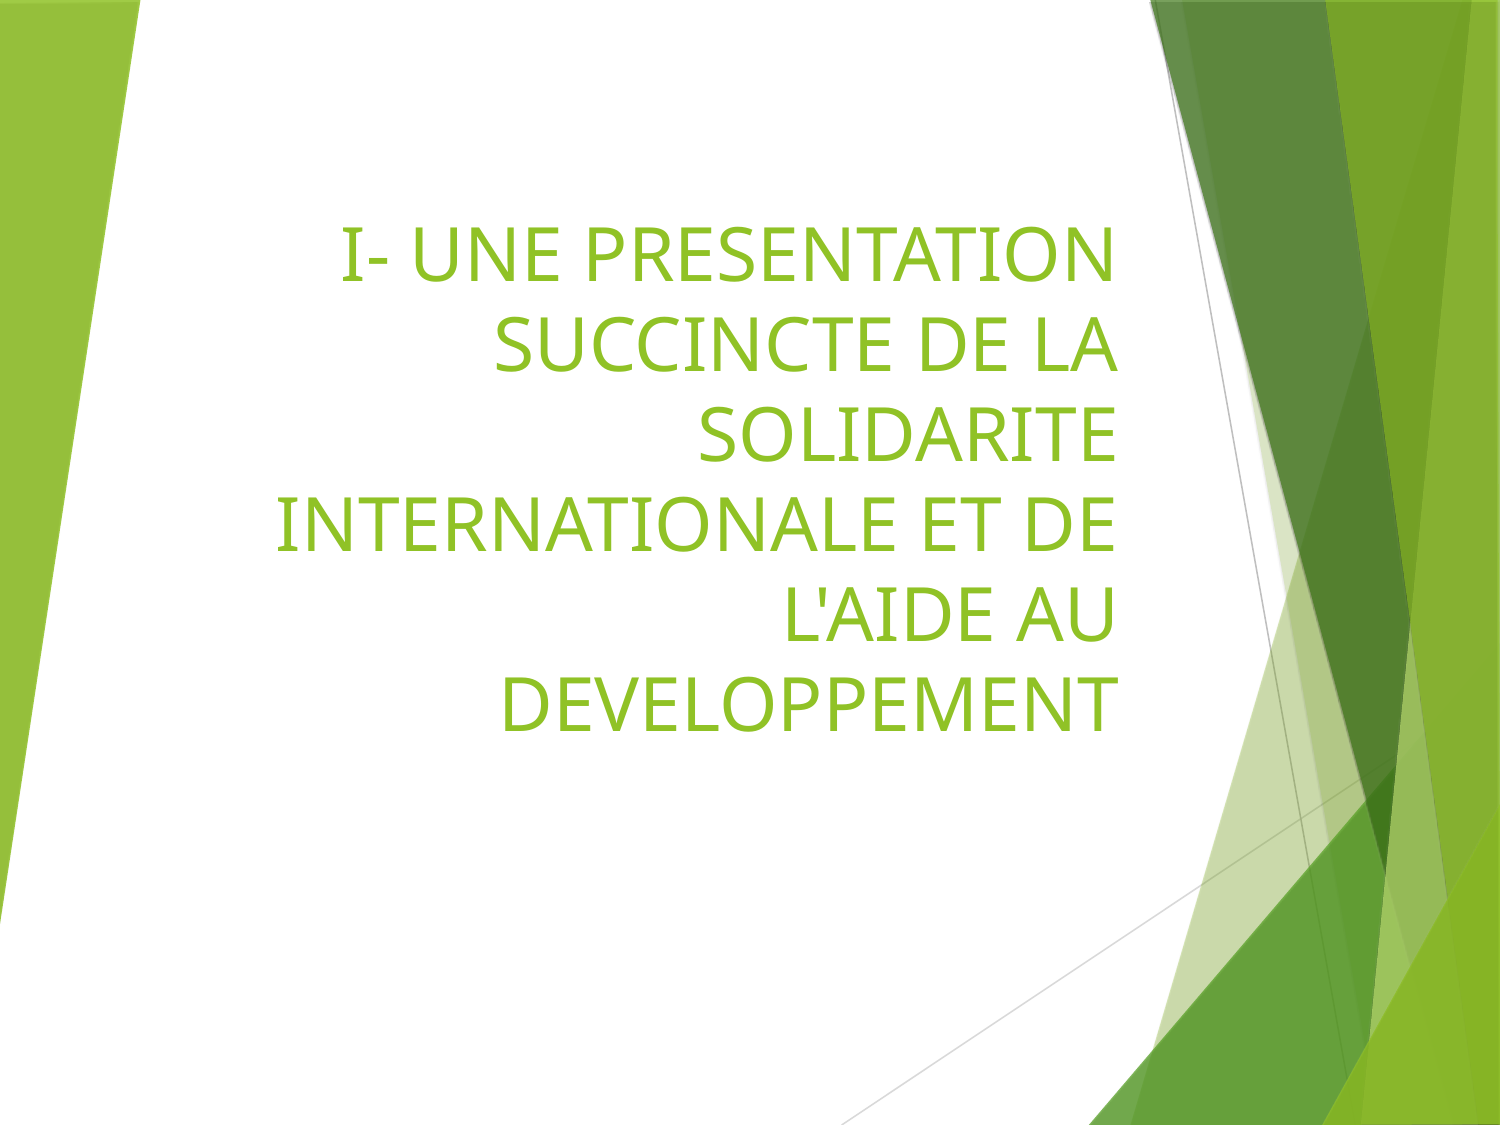

# I- UNE PRESENTATION SUCCINCTE DE LA SOLIDARITE INTERNATIONALE ET DE L'AIDE AU DEVELOPPEMENT